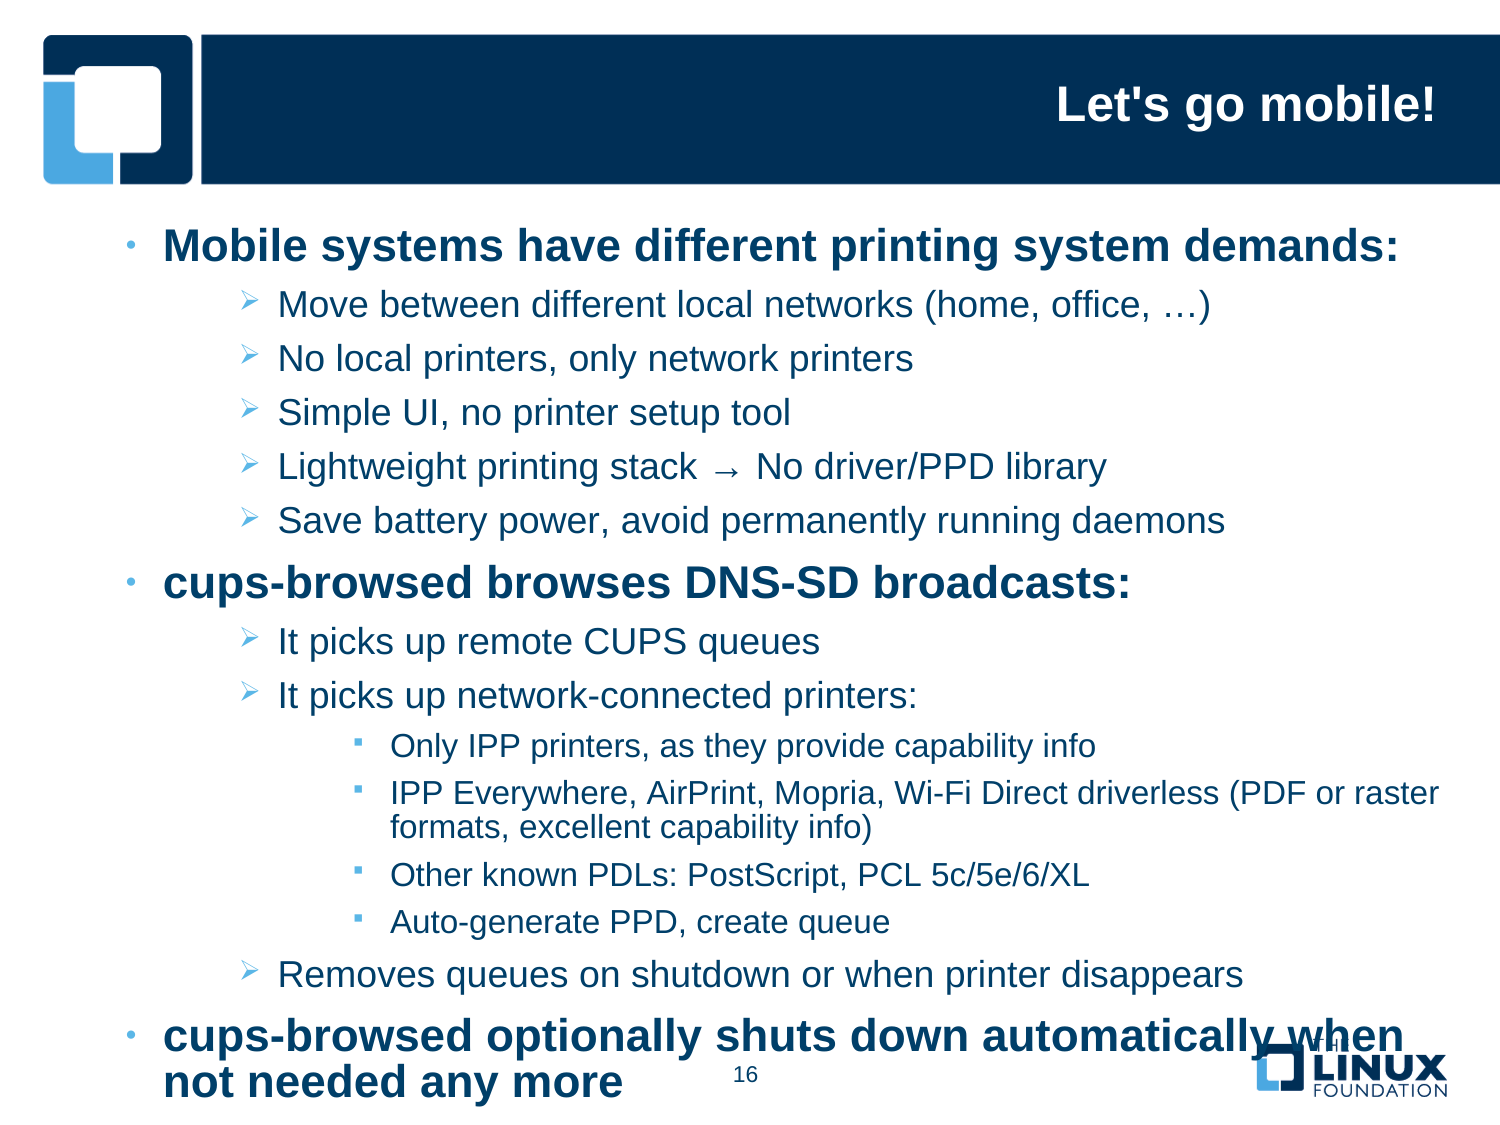

# Let's go mobile!
Mobile systems have different printing system demands:
Move between different local networks (home, office, …)
No local printers, only network printers
Simple UI, no printer setup tool
Lightweight printing stack → No driver/PPD library
Save battery power, avoid permanently running daemons
cups-browsed browses DNS-SD broadcasts:
It picks up remote CUPS queues
It picks up network-connected printers:
Only IPP printers, as they provide capability info
IPP Everywhere, AirPrint, Mopria, Wi-Fi Direct driverless (PDF or raster formats, excellent capability info)
Other known PDLs: PostScript, PCL 5c/5e/6/XL
Auto-generate PPD, create queue
Removes queues on shutdown or when printer disappears
cups-browsed optionally shuts down automatically when not needed any more
16